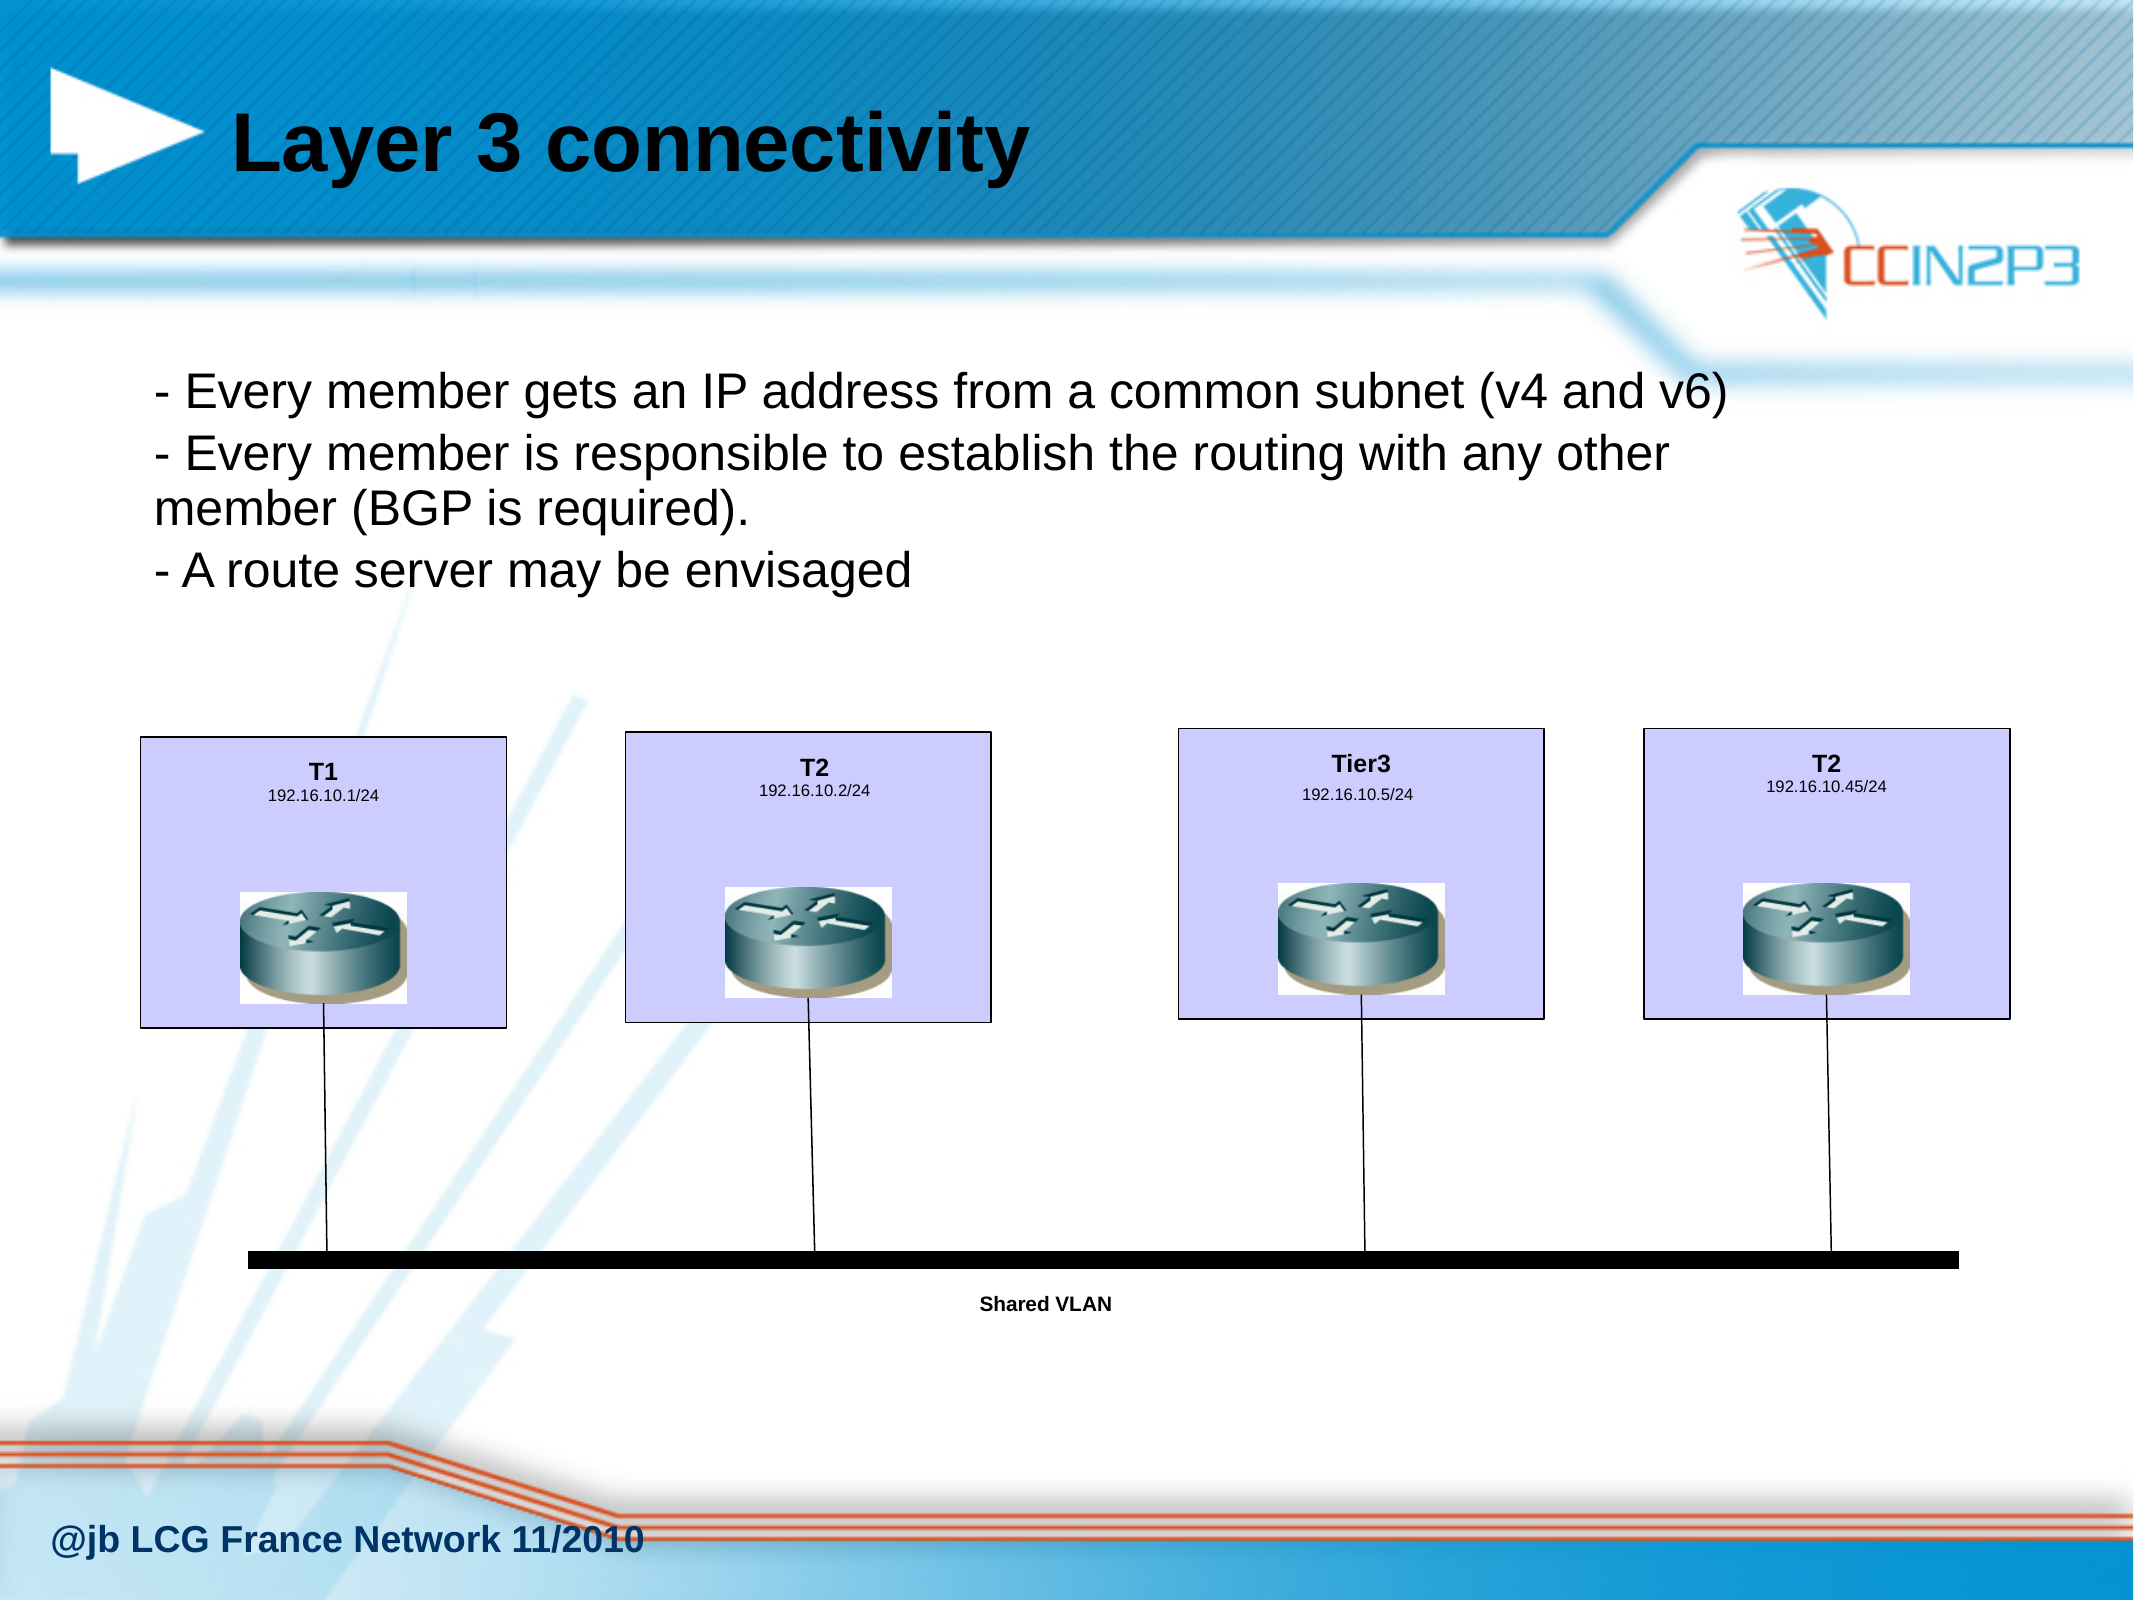

# Layer 3 connectivity
- Every member gets an IP address from a common subnet (v4 and v6)
- Every member is responsible to establish the routing with any other member (BGP is required).
- A route server may be envisaged
Tier3
192.16.10.5/24
T2
192.16.10.45/24
T2
192.16.10.2/24
T1
192.16.10.1/24
Shared VLAN
18
Votre Nom